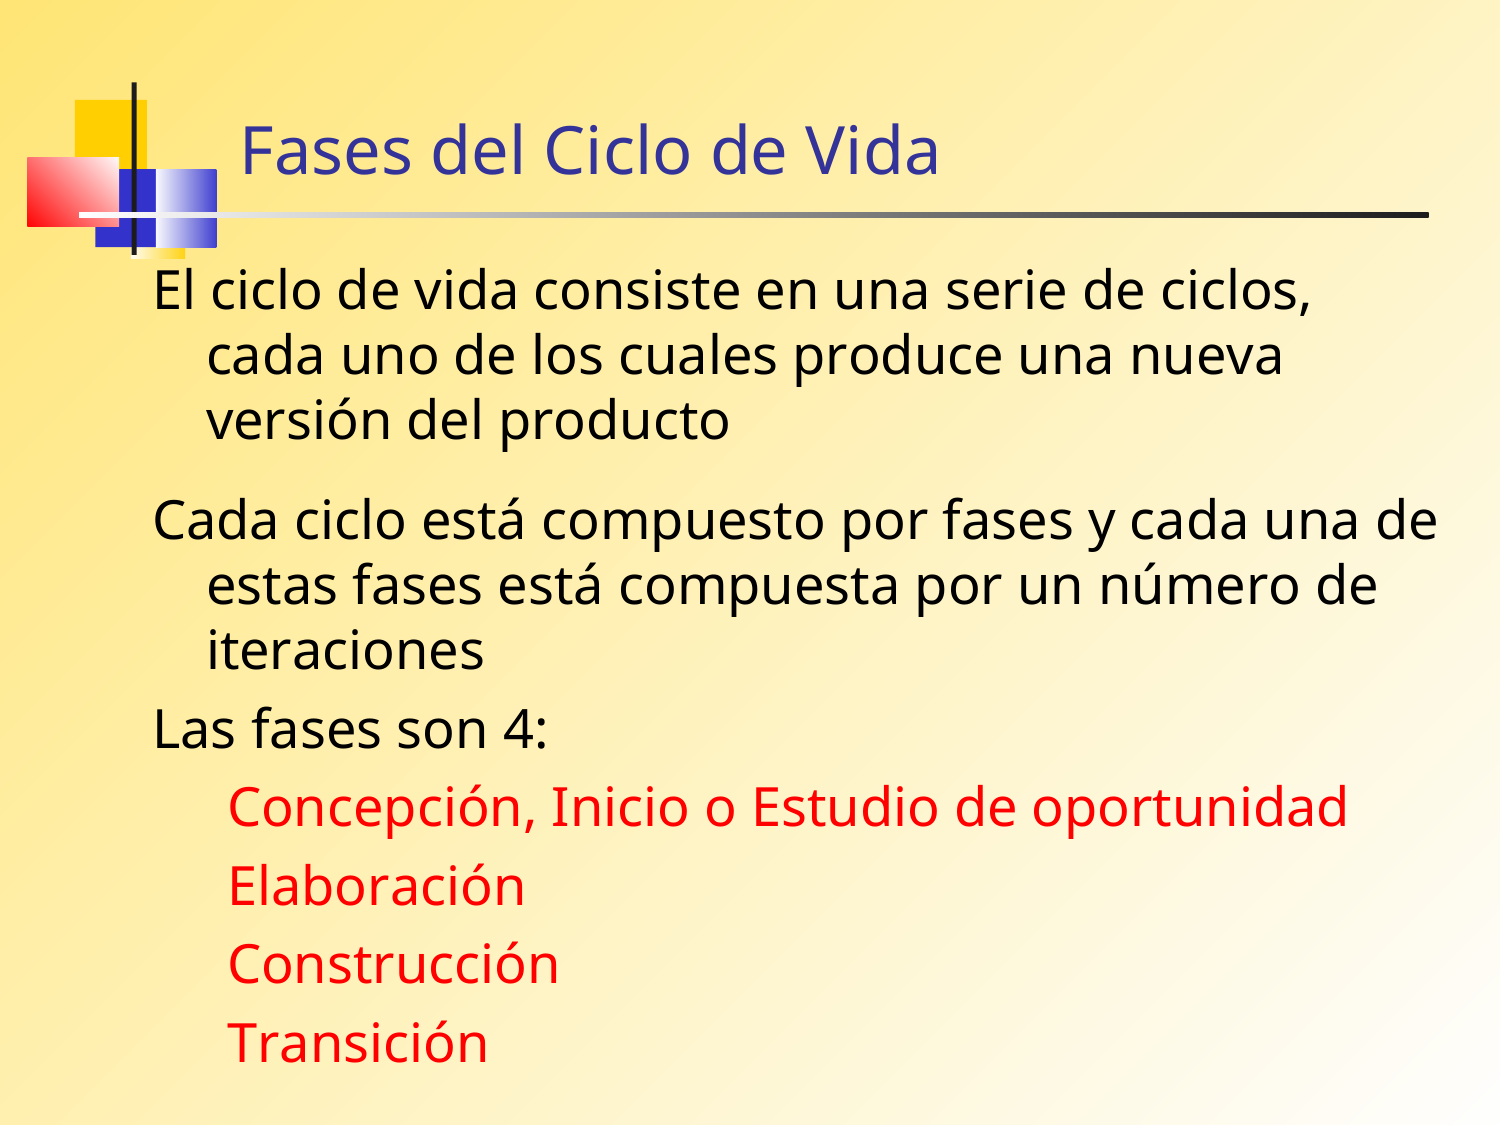

# Fases del Ciclo de Vida
El ciclo de vida consiste en una serie de ciclos, cada uno de los cuales produce una nueva versión del producto
Cada ciclo está compuesto por fases y cada una de estas fases está compuesta por un número de iteraciones
Las fases son 4:
Concepción, Inicio o Estudio de oportunidad
Elaboración
Construcción
Transición